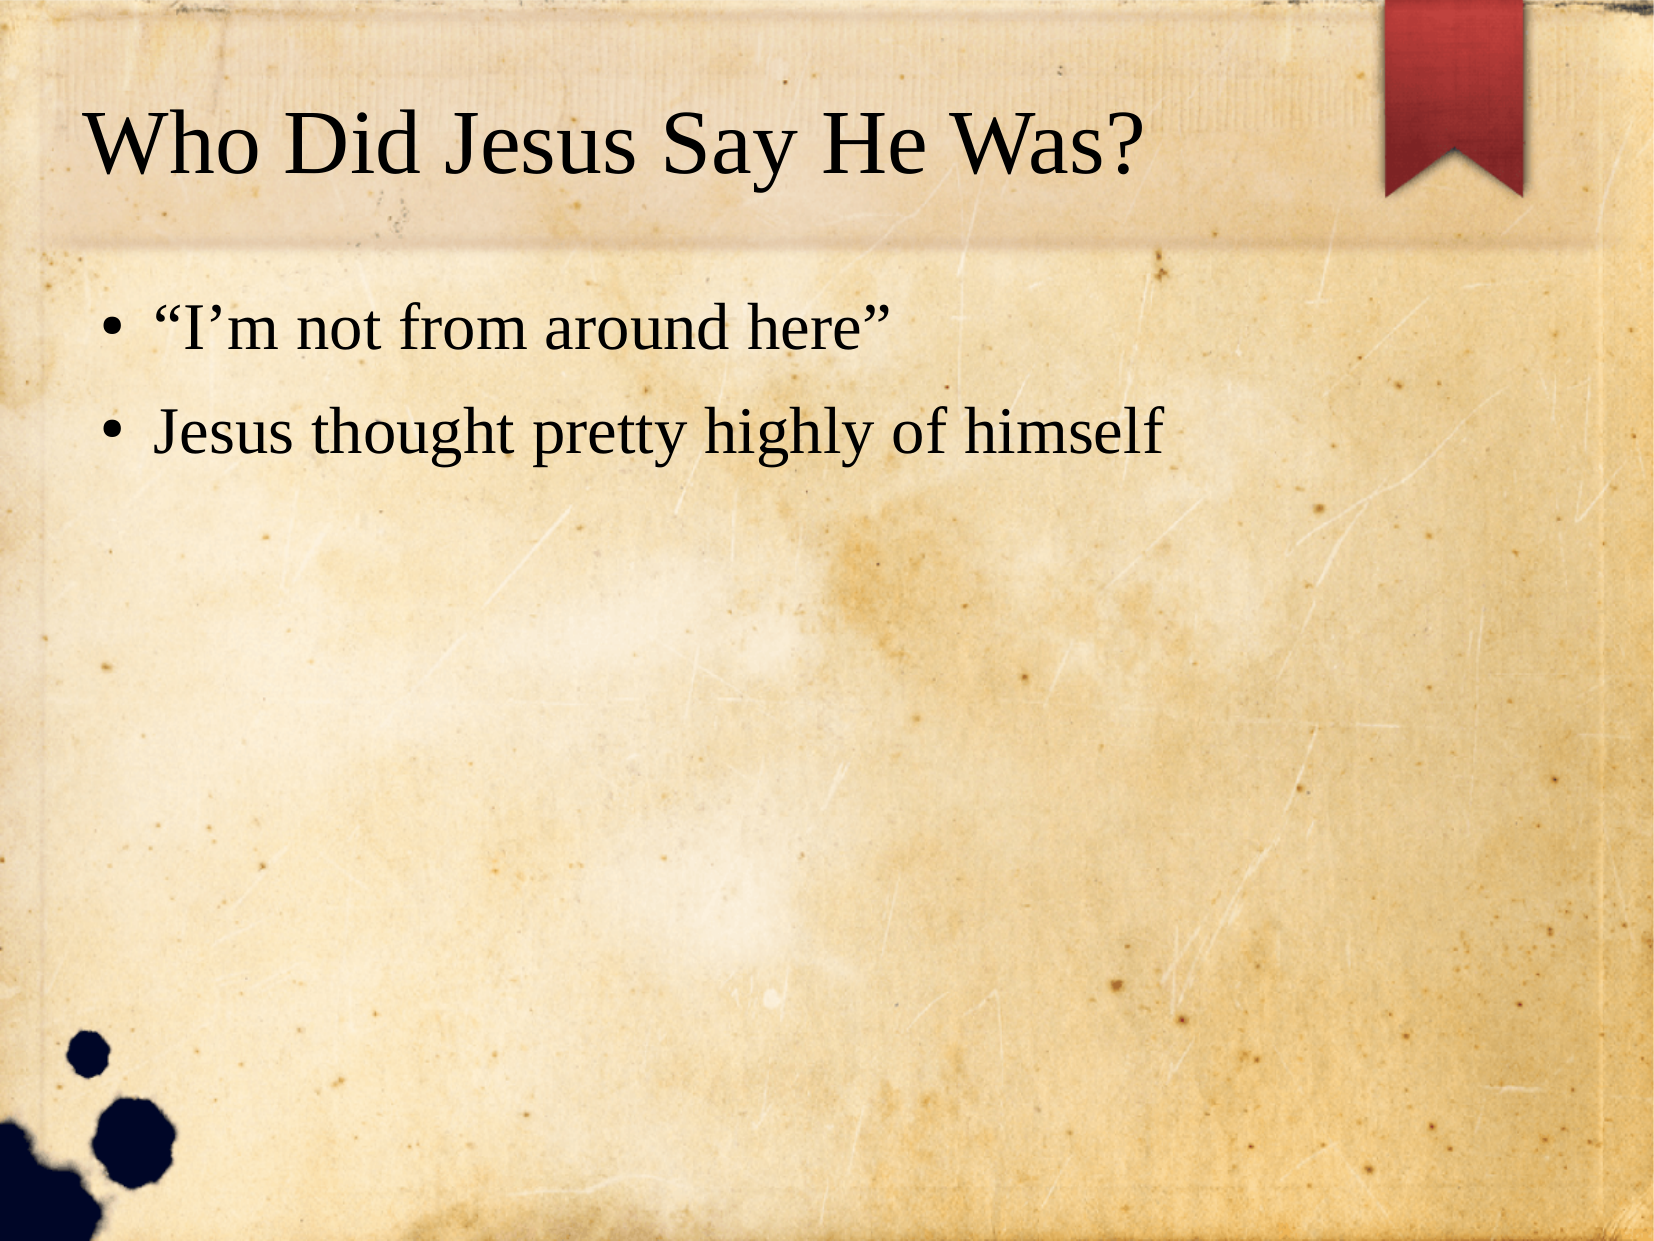

# Who Did Jesus Say He Was?
“I’m not from around here”
Jesus thought pretty highly of himself